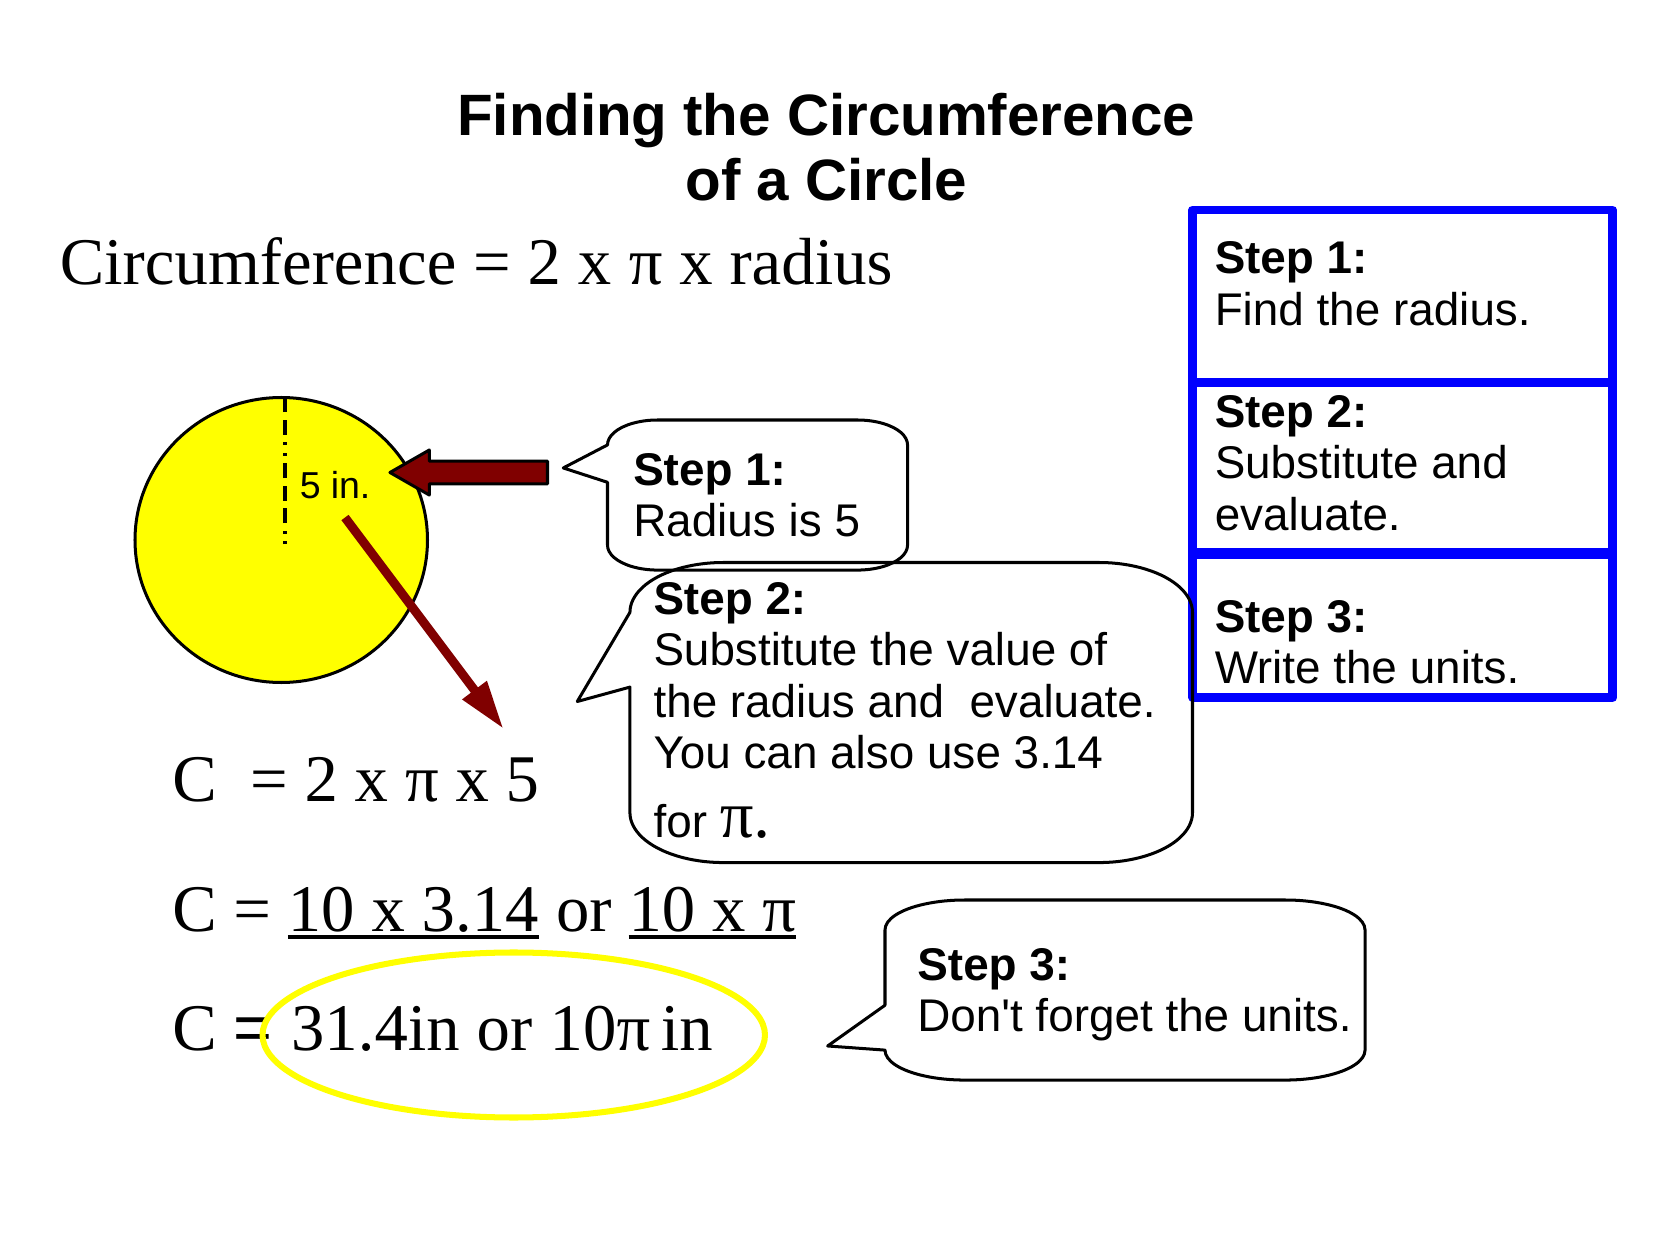

Finding the Circumference of a Circle
Circumference = 2 x π x radius
Step 1:
Find the radius.
Step 2:
Substitute and
evaluate.
Step 3:
Write the units.
Step 1:
Radius is 5
5 in.
Step 2:
Substitute the value of
the radius and evaluate.
You can also use 3.14
for π.
C = 2 x π x 5
C = 10 x 3.14 or 10 x π
Step 3:
Don't forget the units.
C = 31.4in or 10π in